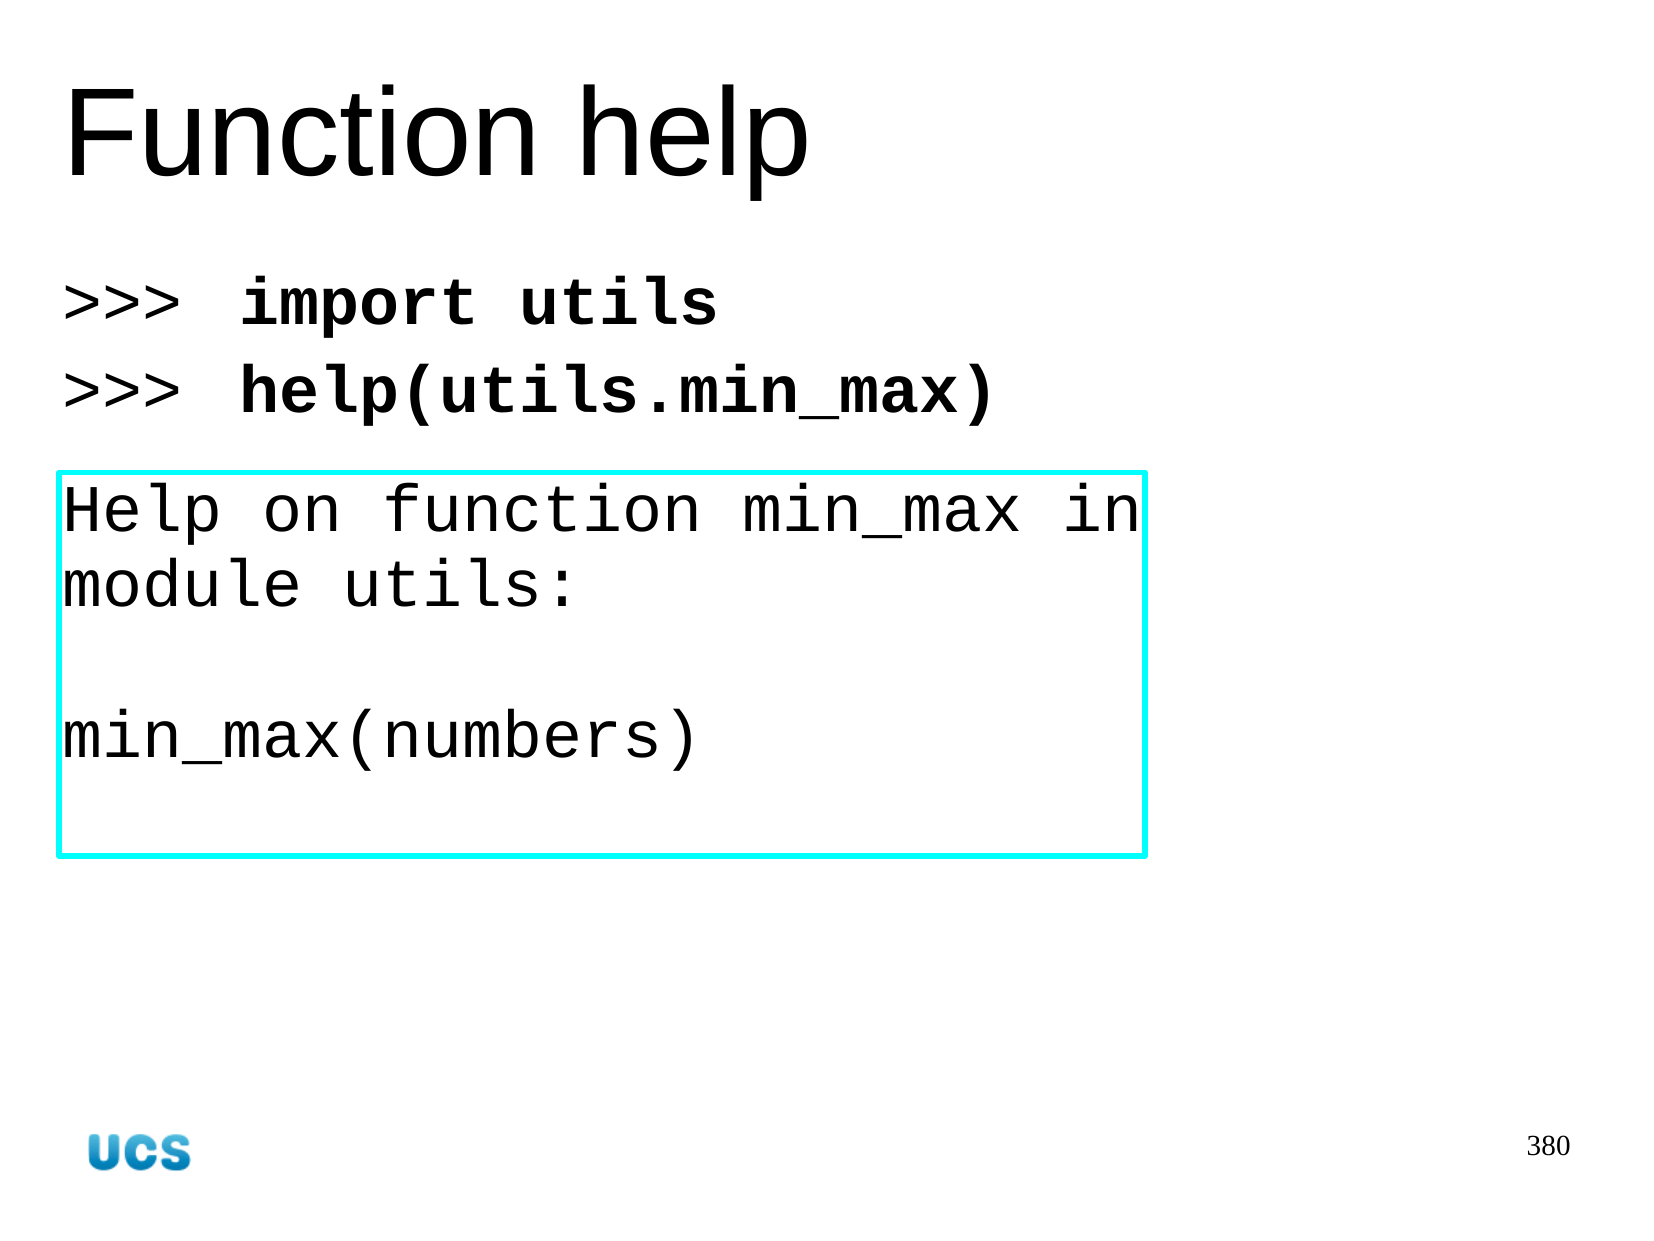

Function help
>>>
import utils
>>>
help(utils.min_max)
Help on function min_max in
module utils:
min_max(numbers)
380